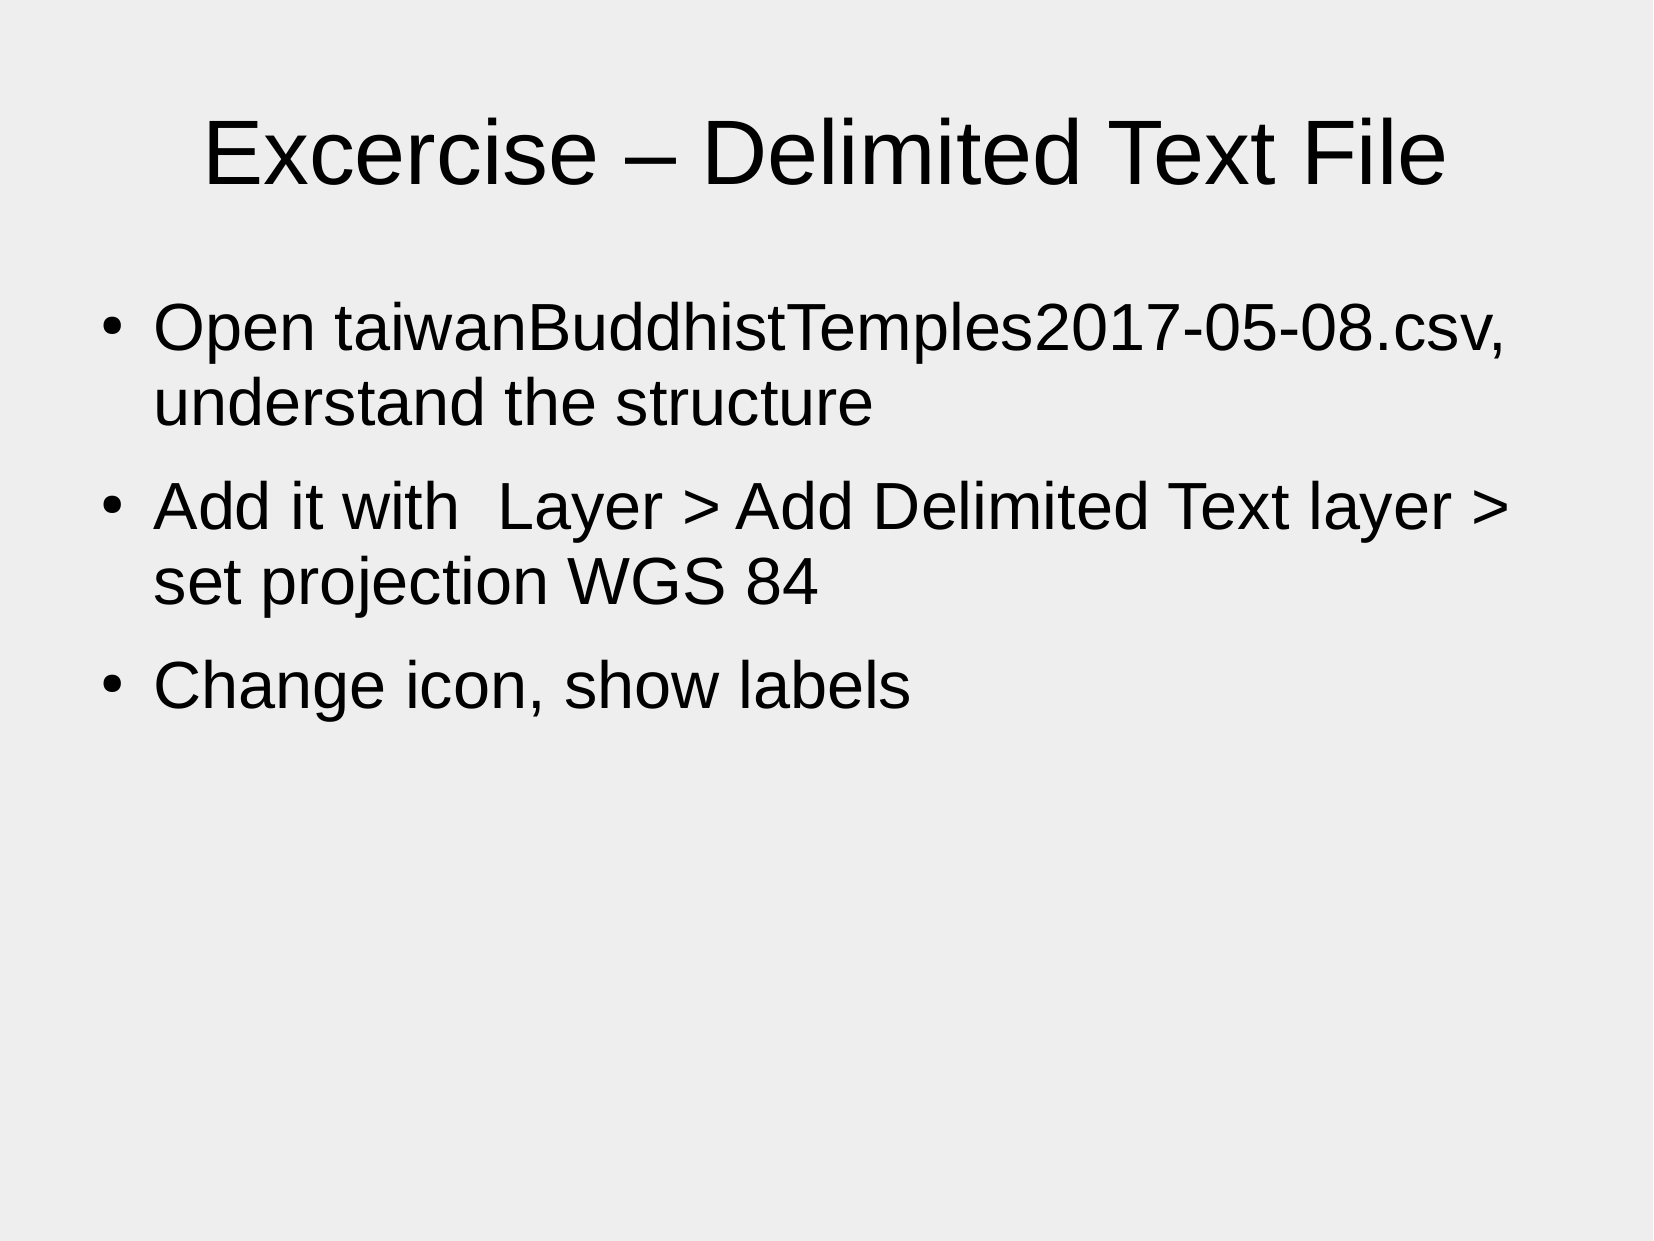

# Excercise – Delimited Text File
Open taiwanBuddhistTemples2017-05-08.csv, understand the structure
Add it with Layer > Add Delimited Text layer > set projection WGS 84
Change icon, show labels